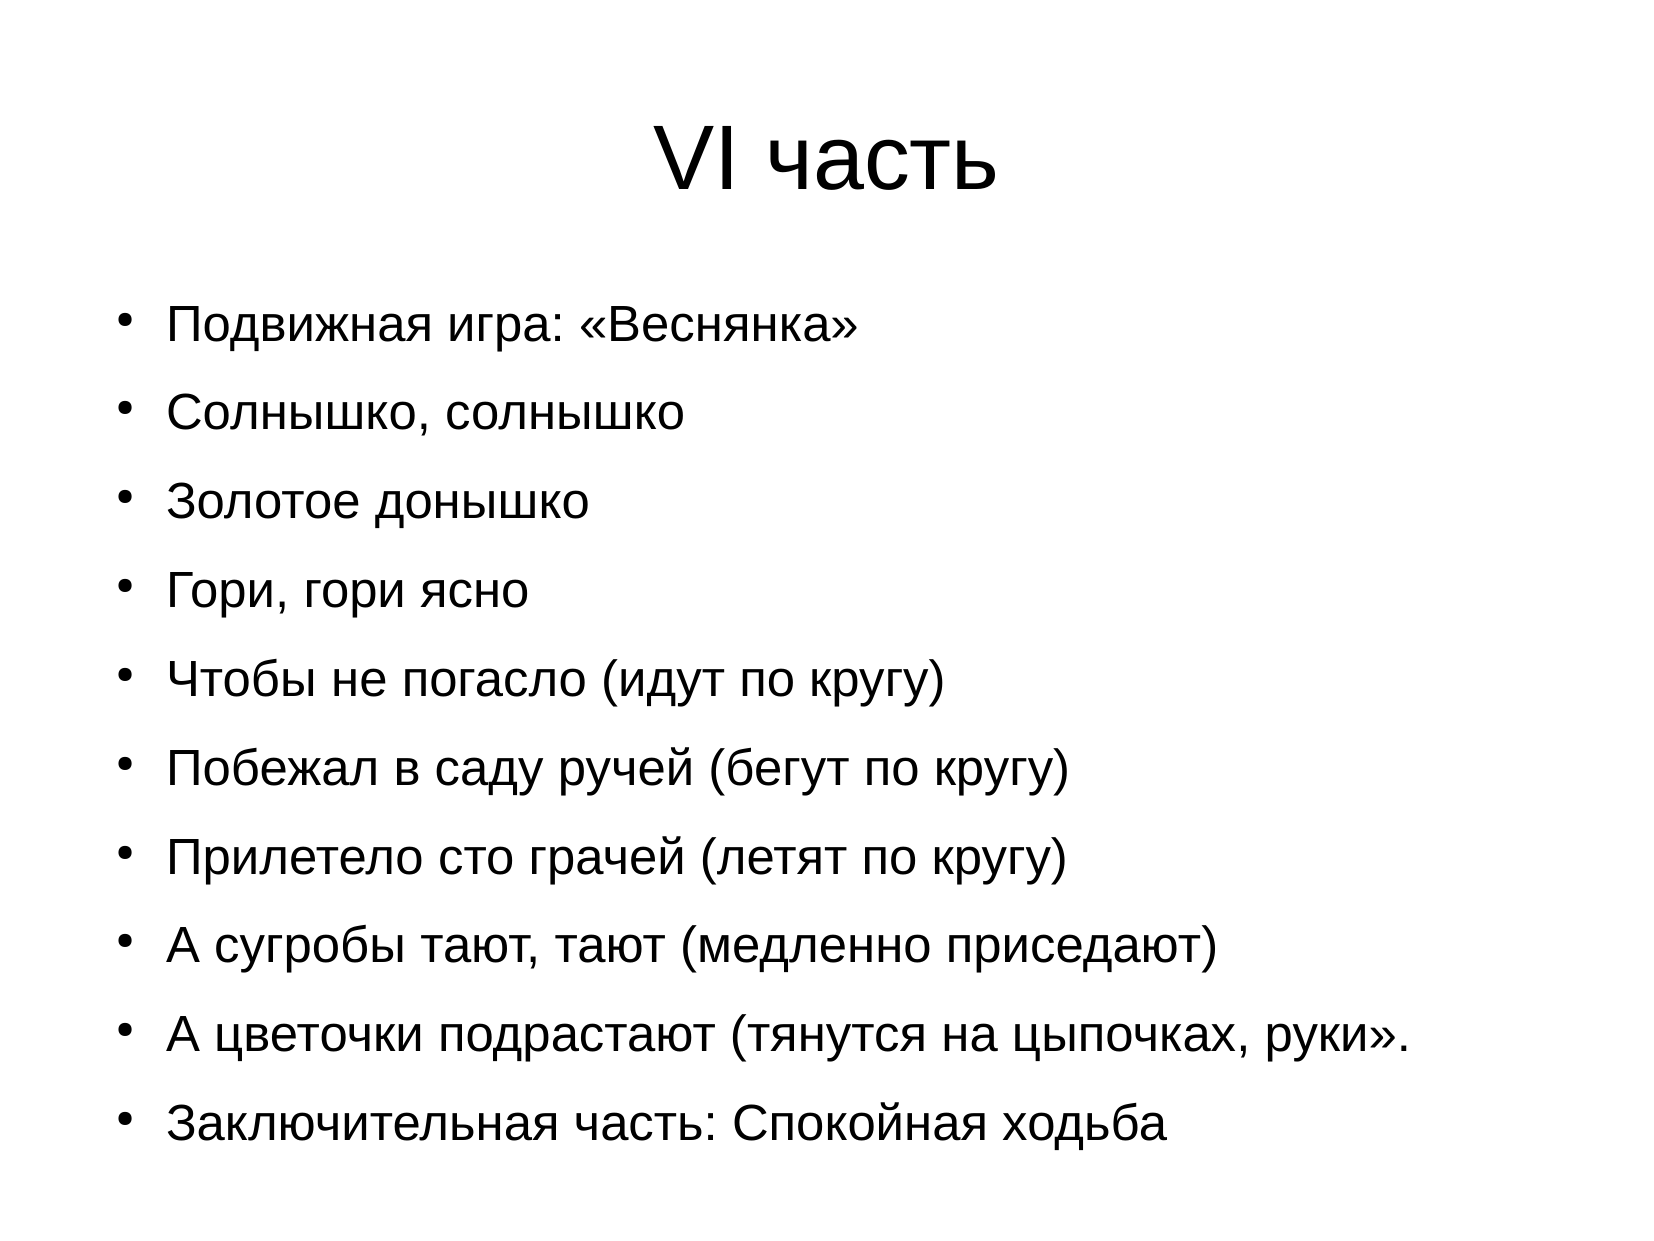

# VI часть
Подвижная игра: «Веснянка»
Солнышко, солнышко
Золотое донышко
Гори, гори ясно
Чтобы не погасло (идут по кругу)
Побежал в саду ручей (бегут по кругу)
Прилетело сто грачей (летят по кругу)
А сугробы тают, тают (медленно приседают)
А цветочки подрастают (тянутся на цыпочках, руки».
Заключительная часть: Спокойная ходьба